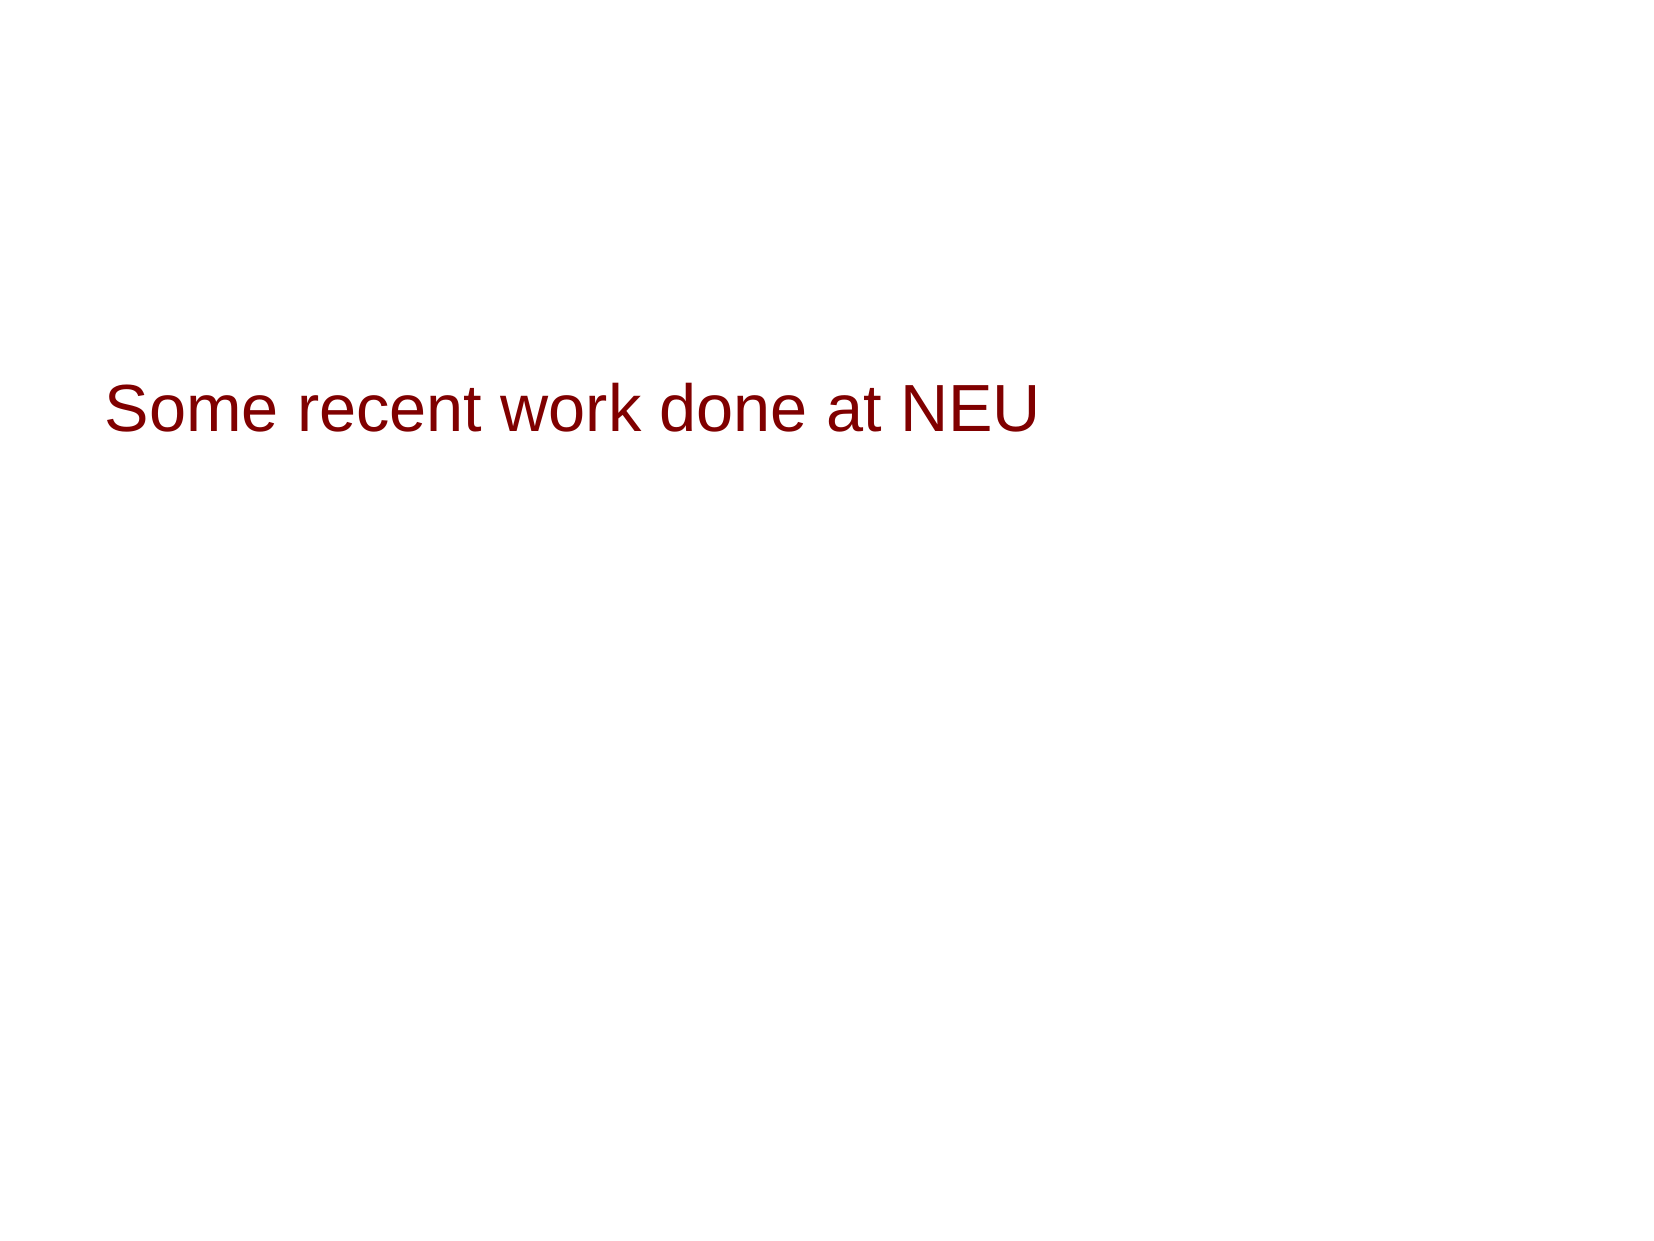

Some recent work done at NEU
#